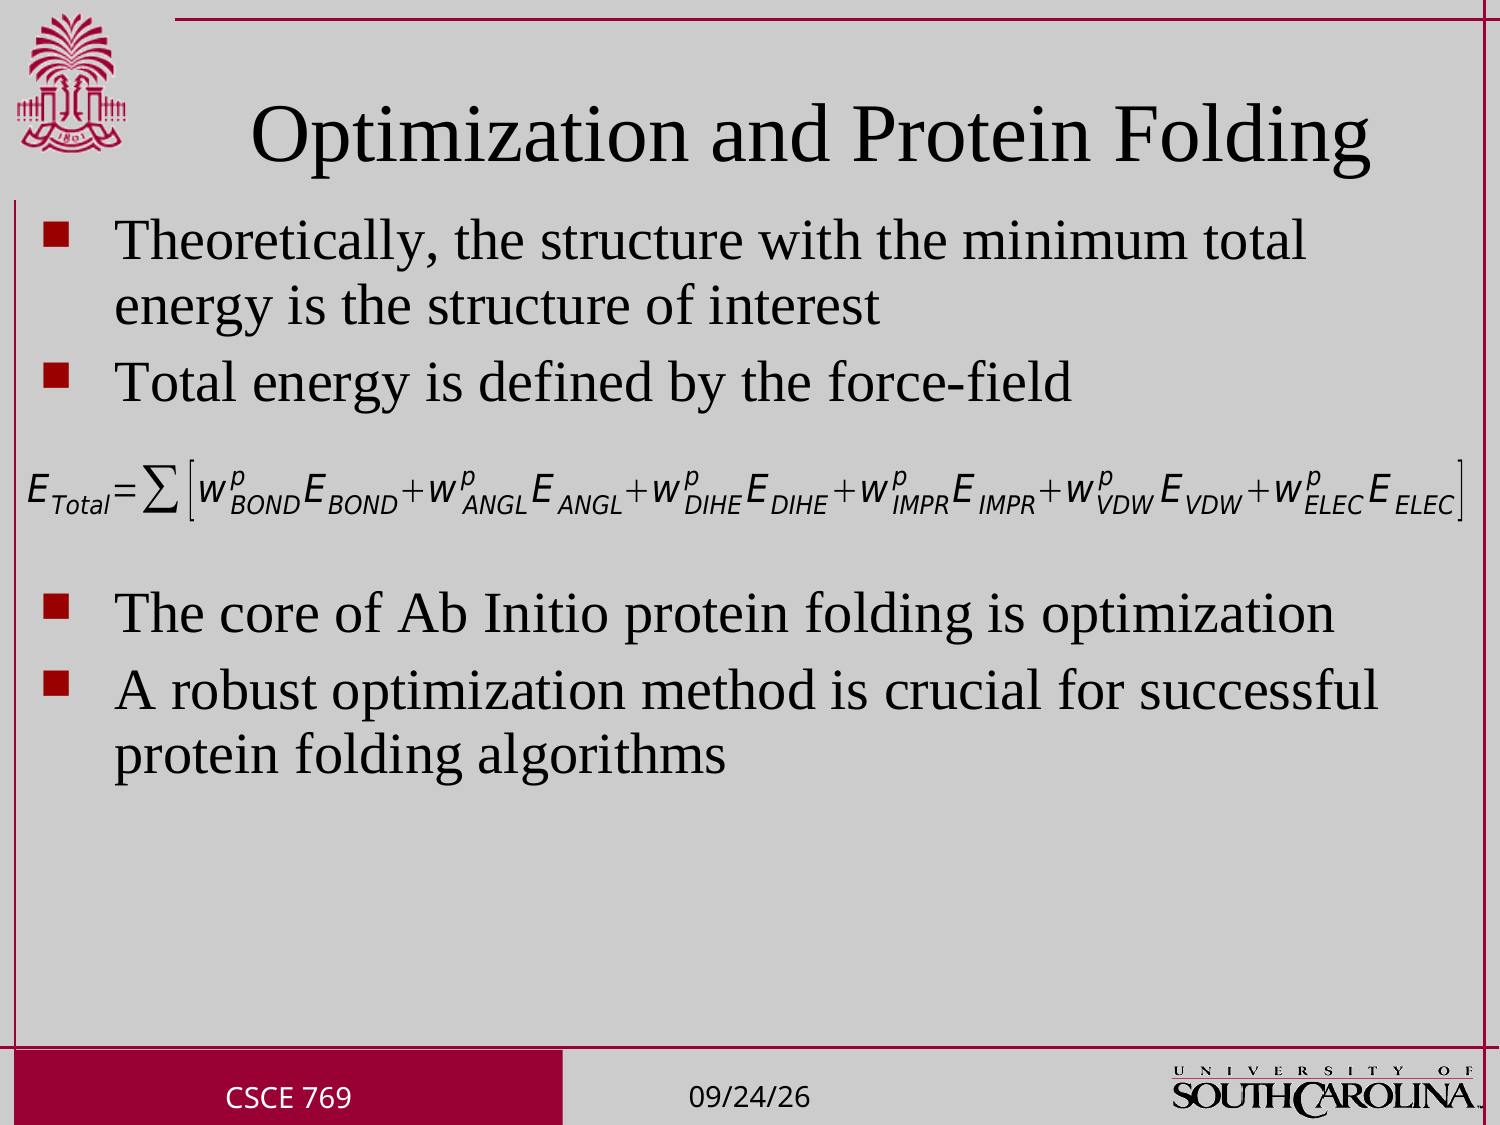

# Optimization and Protein Folding
Theoretically, the structure with the minimum total energy is the structure of interest
Total energy is defined by the force-field
The core of Ab Initio protein folding is optimization
A robust optimization method is crucial for successful protein folding algorithms